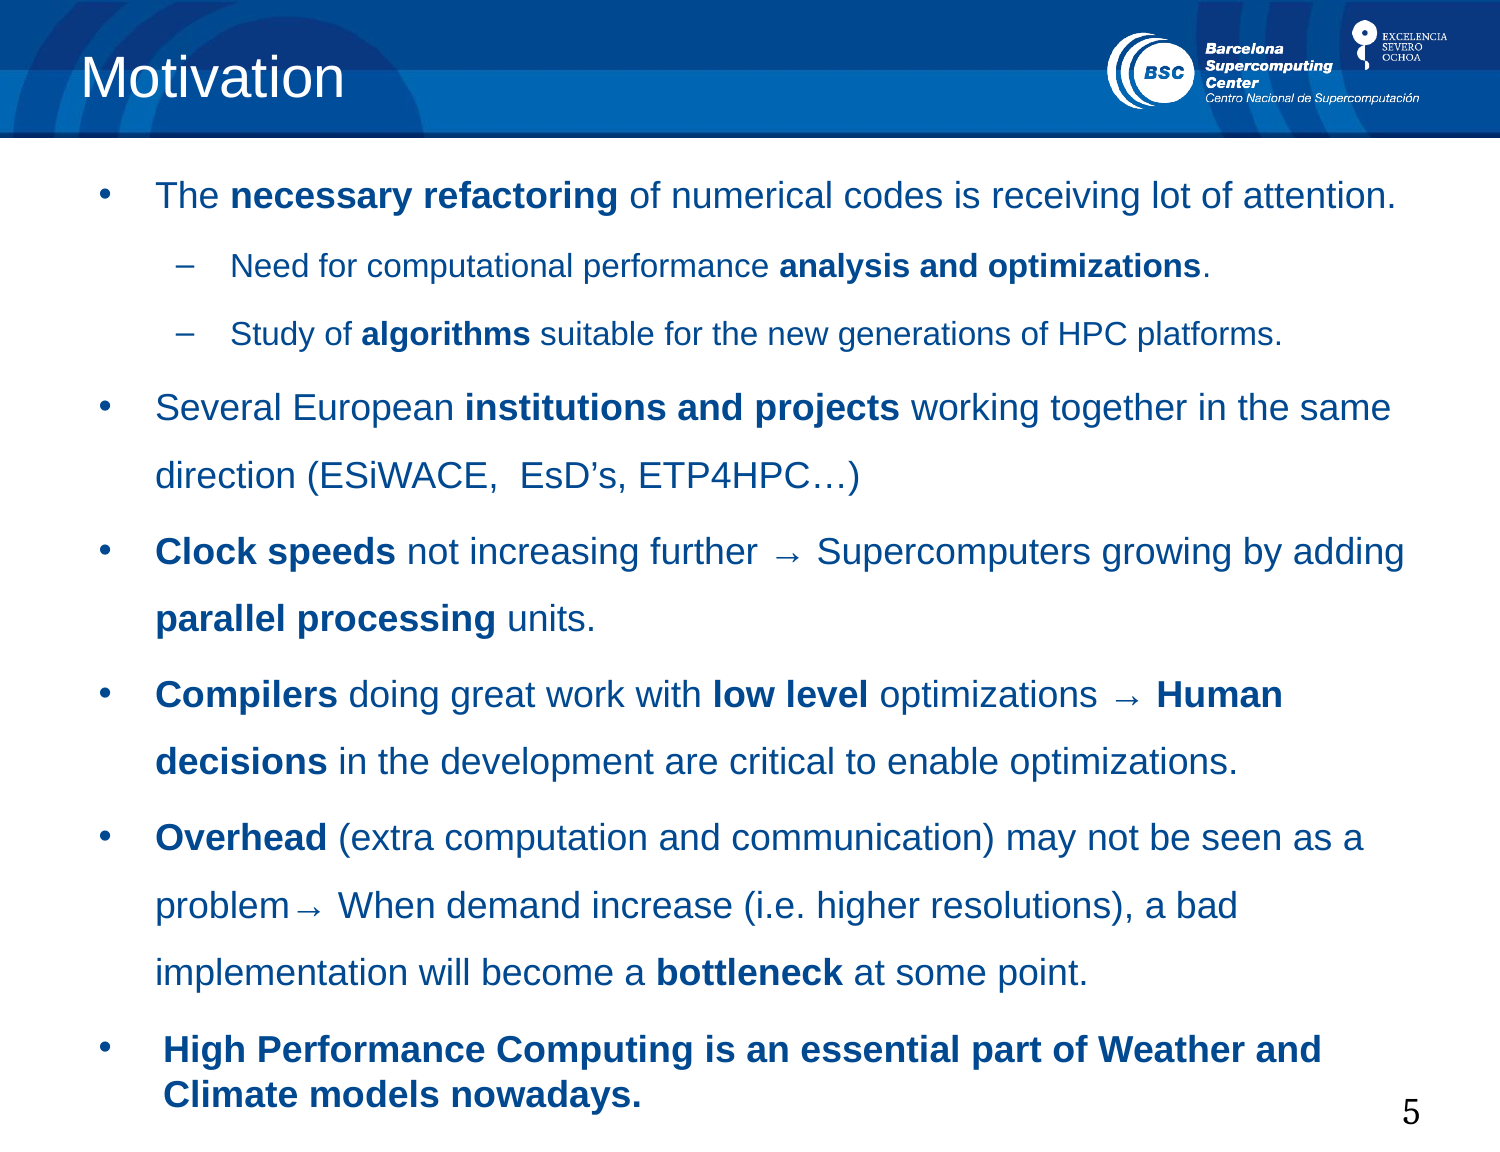

# Motivation
The necessary refactoring of numerical codes is receiving lot of attention.
Need for computational performance analysis and optimizations.
Study of algorithms suitable for the new generations of HPC platforms.
Several European institutions and projects working together in the same direction (ESiWACE, EsD’s, ETP4HPC…)
Clock speeds not increasing further → Supercomputers growing by adding parallel processing units.
Compilers doing great work with low level optimizations → Human decisions in the development are critical to enable optimizations.
Overhead (extra computation and communication) may not be seen as a problem→ When demand increase (i.e. higher resolutions), a bad implementation will become a bottleneck at some point.
High Performance Computing is an essential part of Weather and Climate models nowadays.